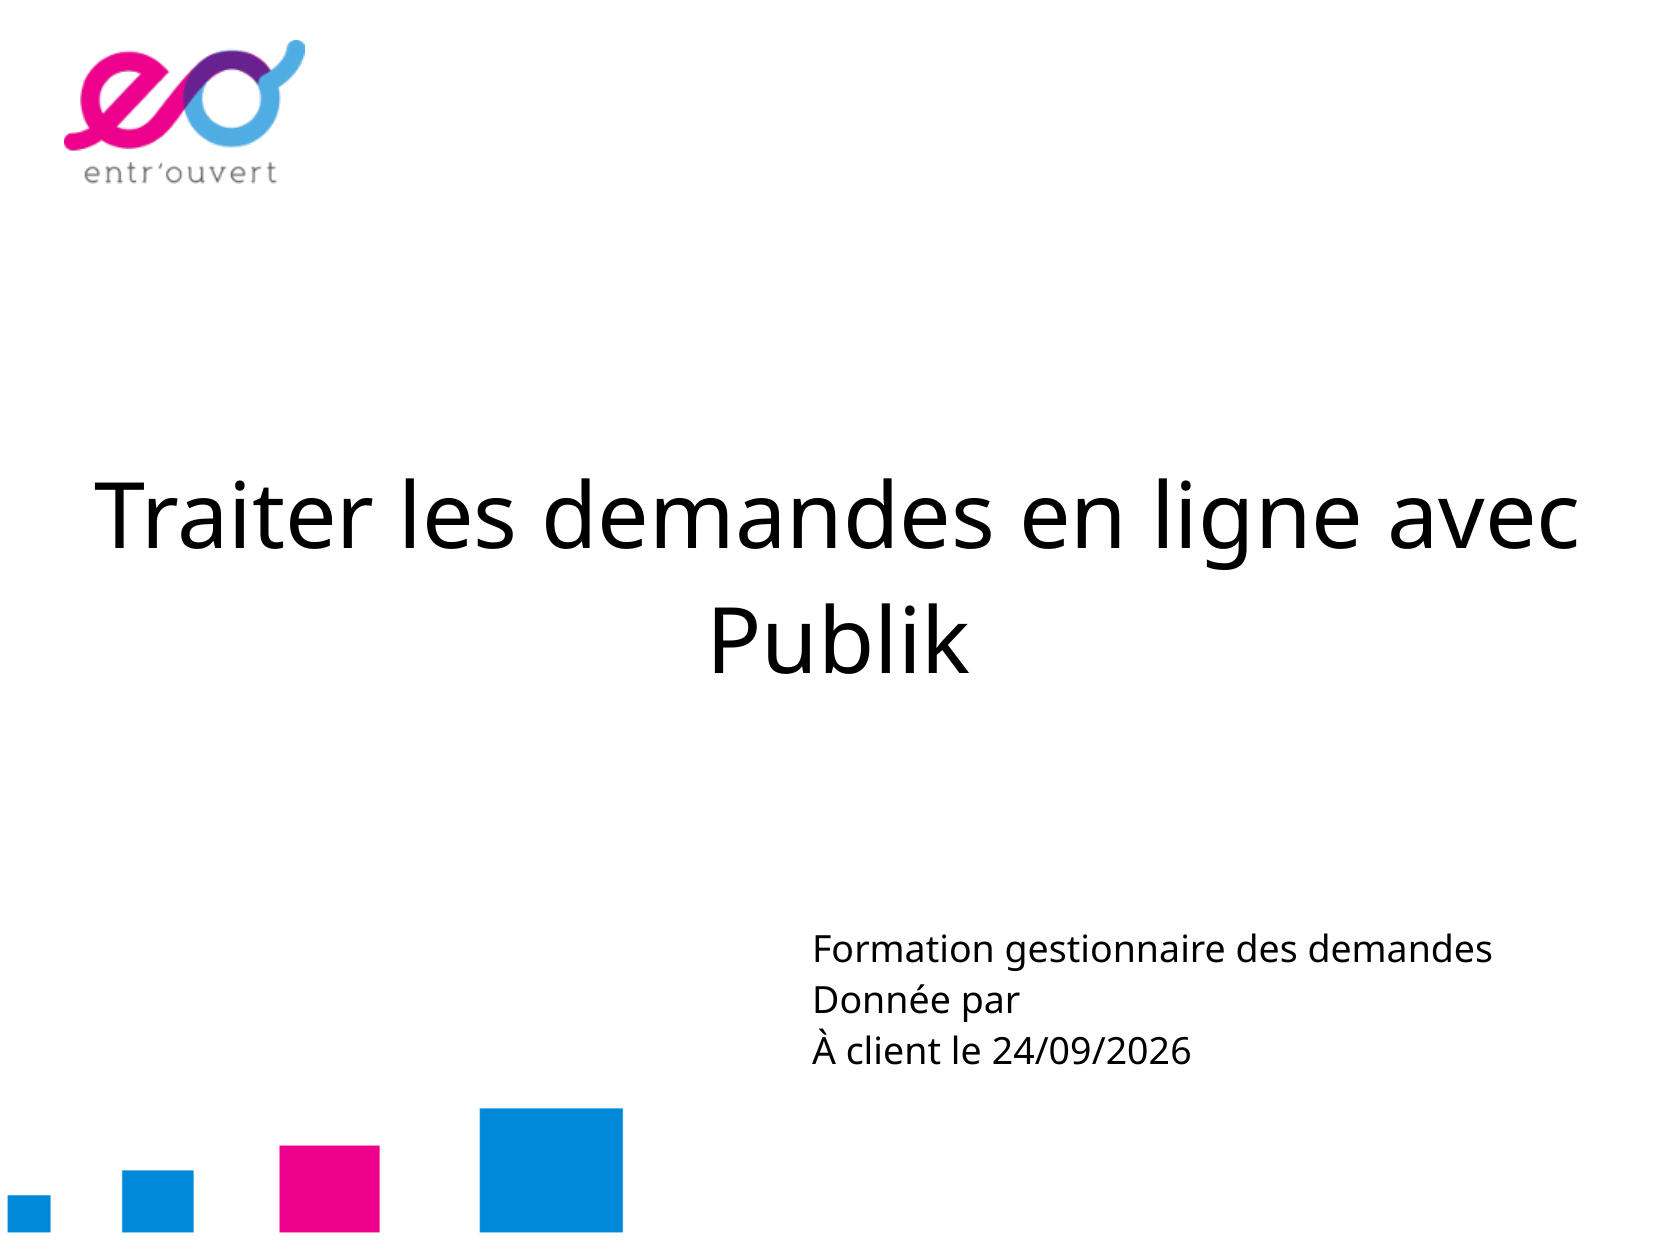

# Traiter les demandes en ligne avec Publik
Formation gestionnaire des demandes
Donnée par
À client le